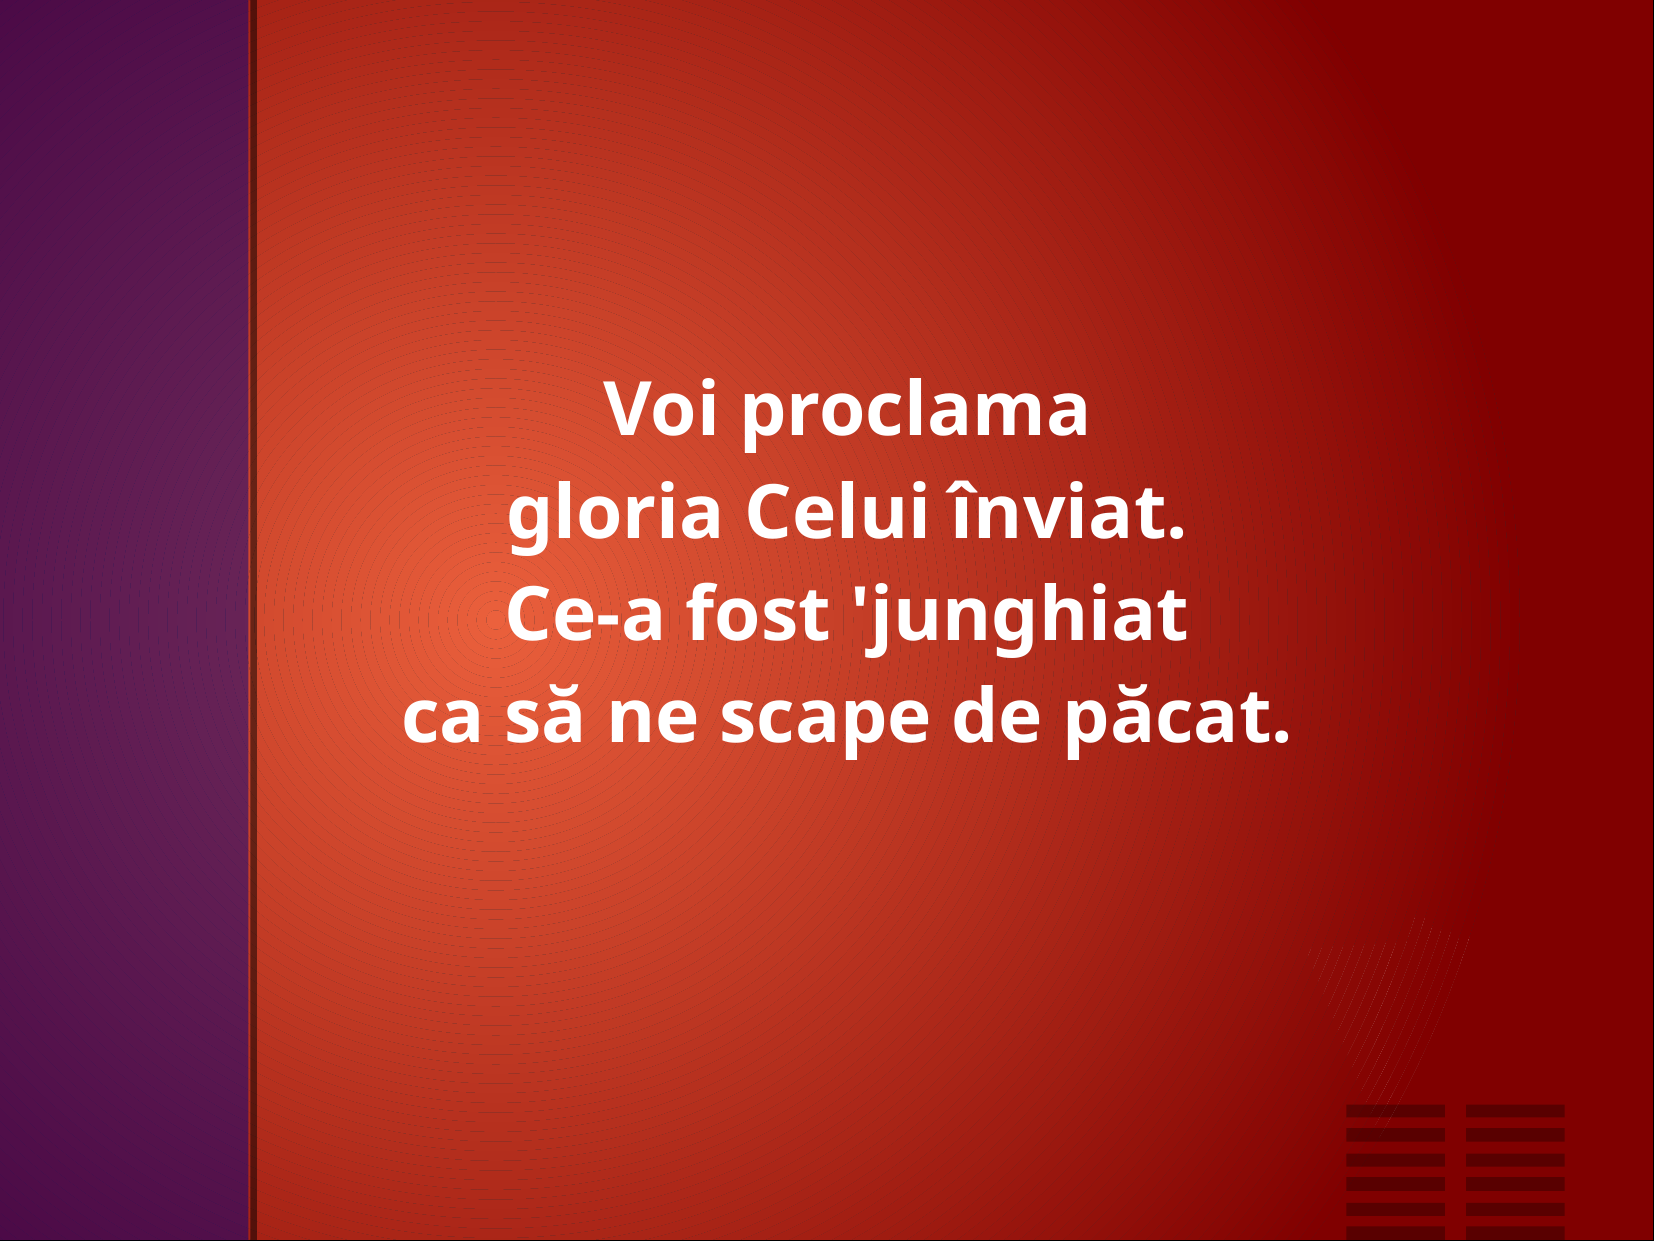

Voi proclama
gloria Celui înviat.
Ce-a fost 'junghiat
ca să ne scape de păcat.